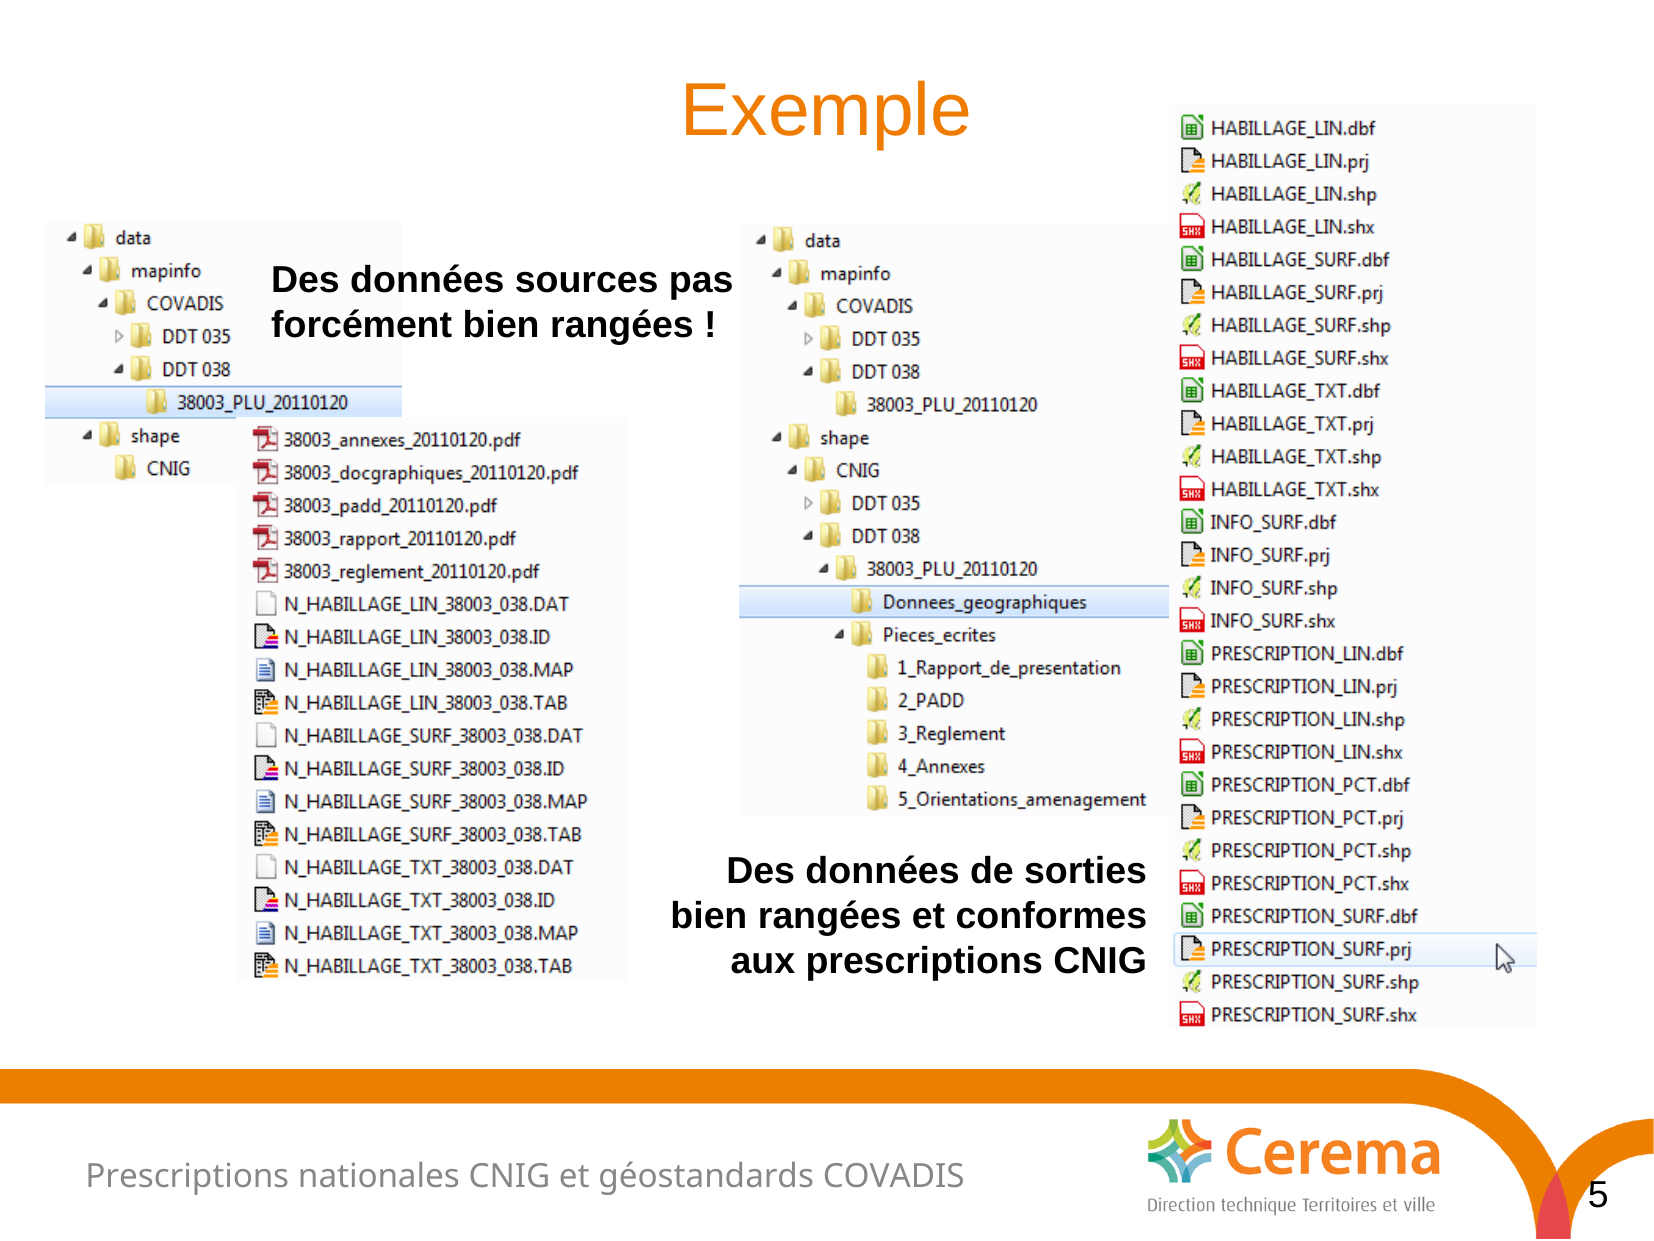

# Exemple
Des données sources pas forcément bien rangées !
Des données de sorties bien rangées et conformes aux prescriptions CNIG